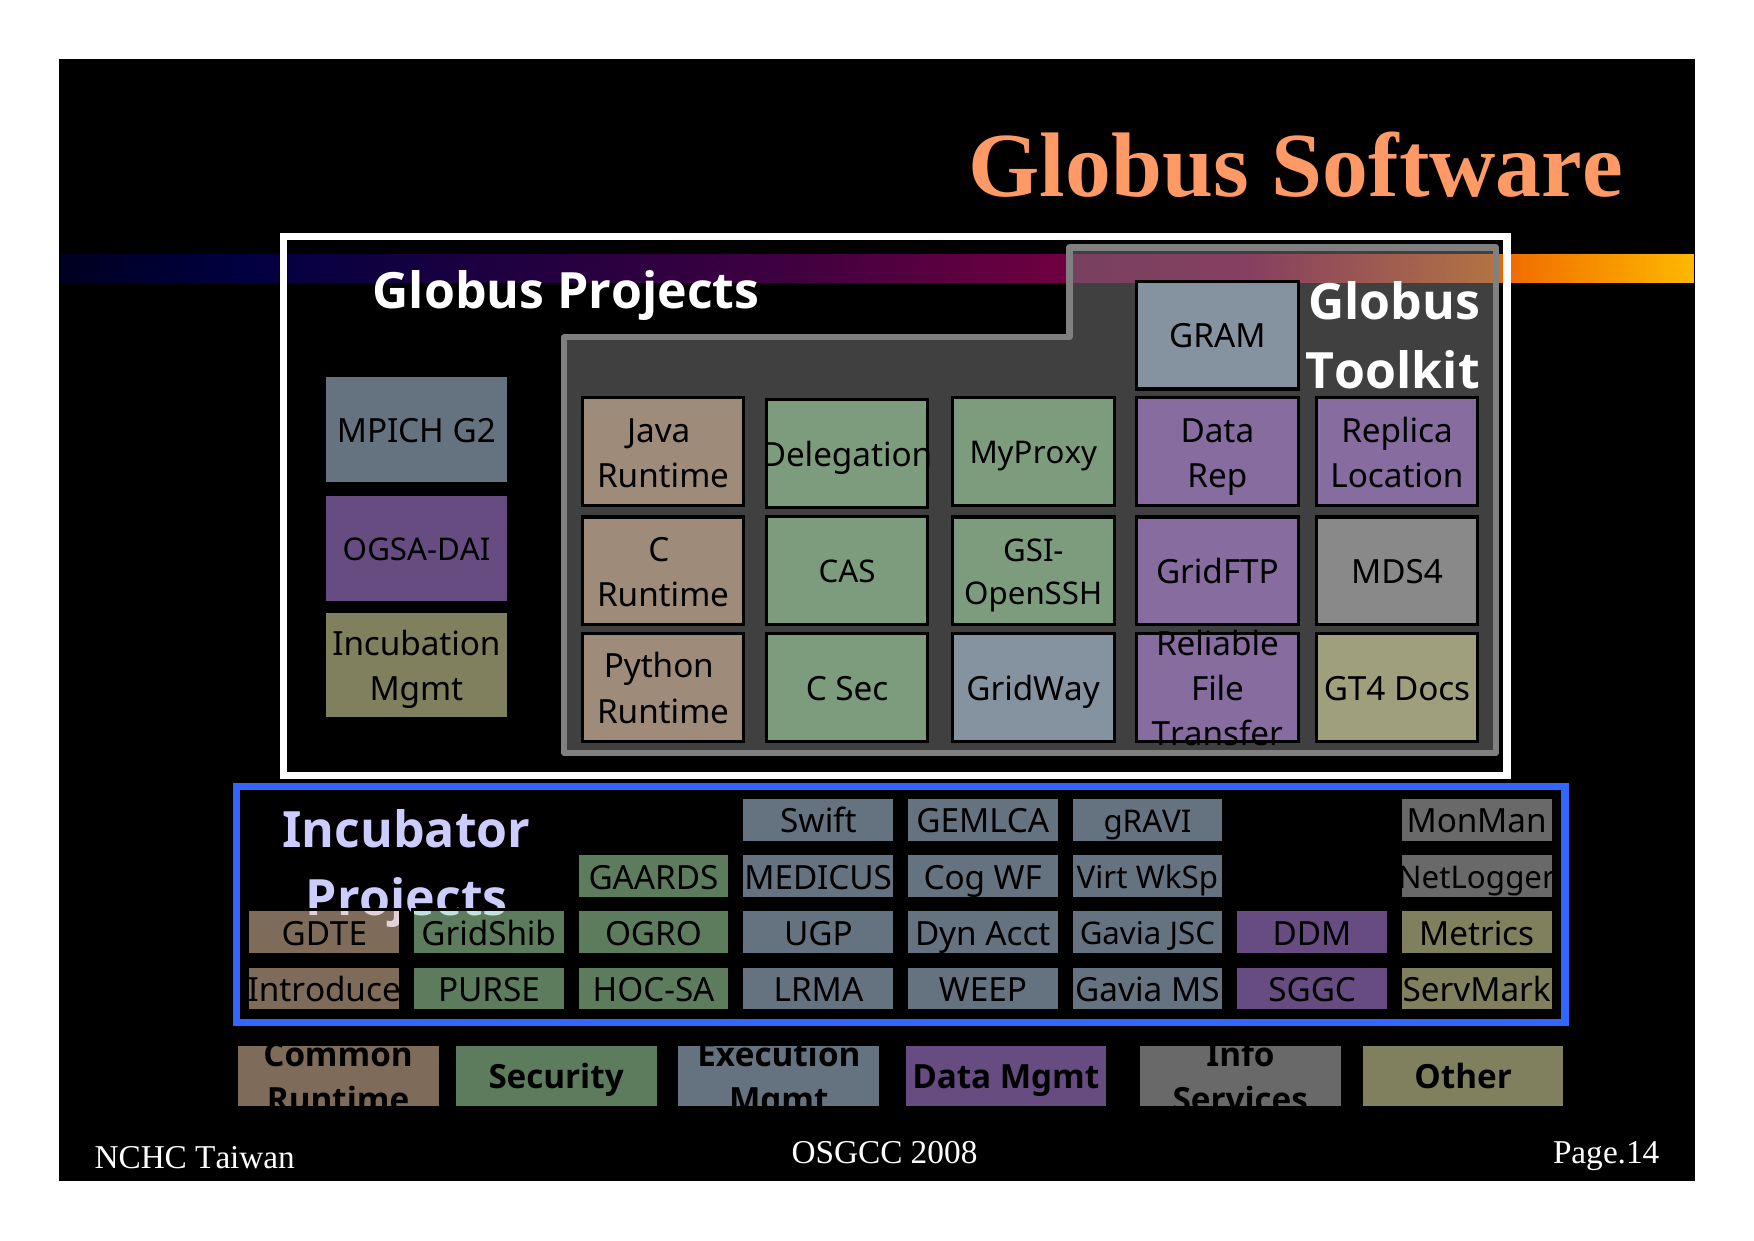

# Globus Software
Globus Projects
Globus
Toolkit
GRAM
MPICH G2
Java
Runtime
MyProxy
Data
Rep
Replica
Location
Delegation
OGSA-DAI
CAS
C
Runtime
GSI-
OpenSSH
GridFTP
MDS4
Incubation
Mgmt
Python
Runtime
C Sec
GridWay
Reliable
File
Transfer
GT4 Docs
Incubator
Projects
Swift
GEMLCA
gRAVI
MonMan
GAARDS
MEDICUS
Cog WF
Virt WkSp
NetLogger
GDTE
GridShib
OGRO
UGP
Dyn Acct
Gavia JSC
DDM
Metrics
Introduce
PURSE
HOC-SA
LRMA
WEEP
Gavia MS
SGGC
ServMark
Common
Runtime
Security
Execution
Mgmt
Data Mgmt
Info
Services
Other